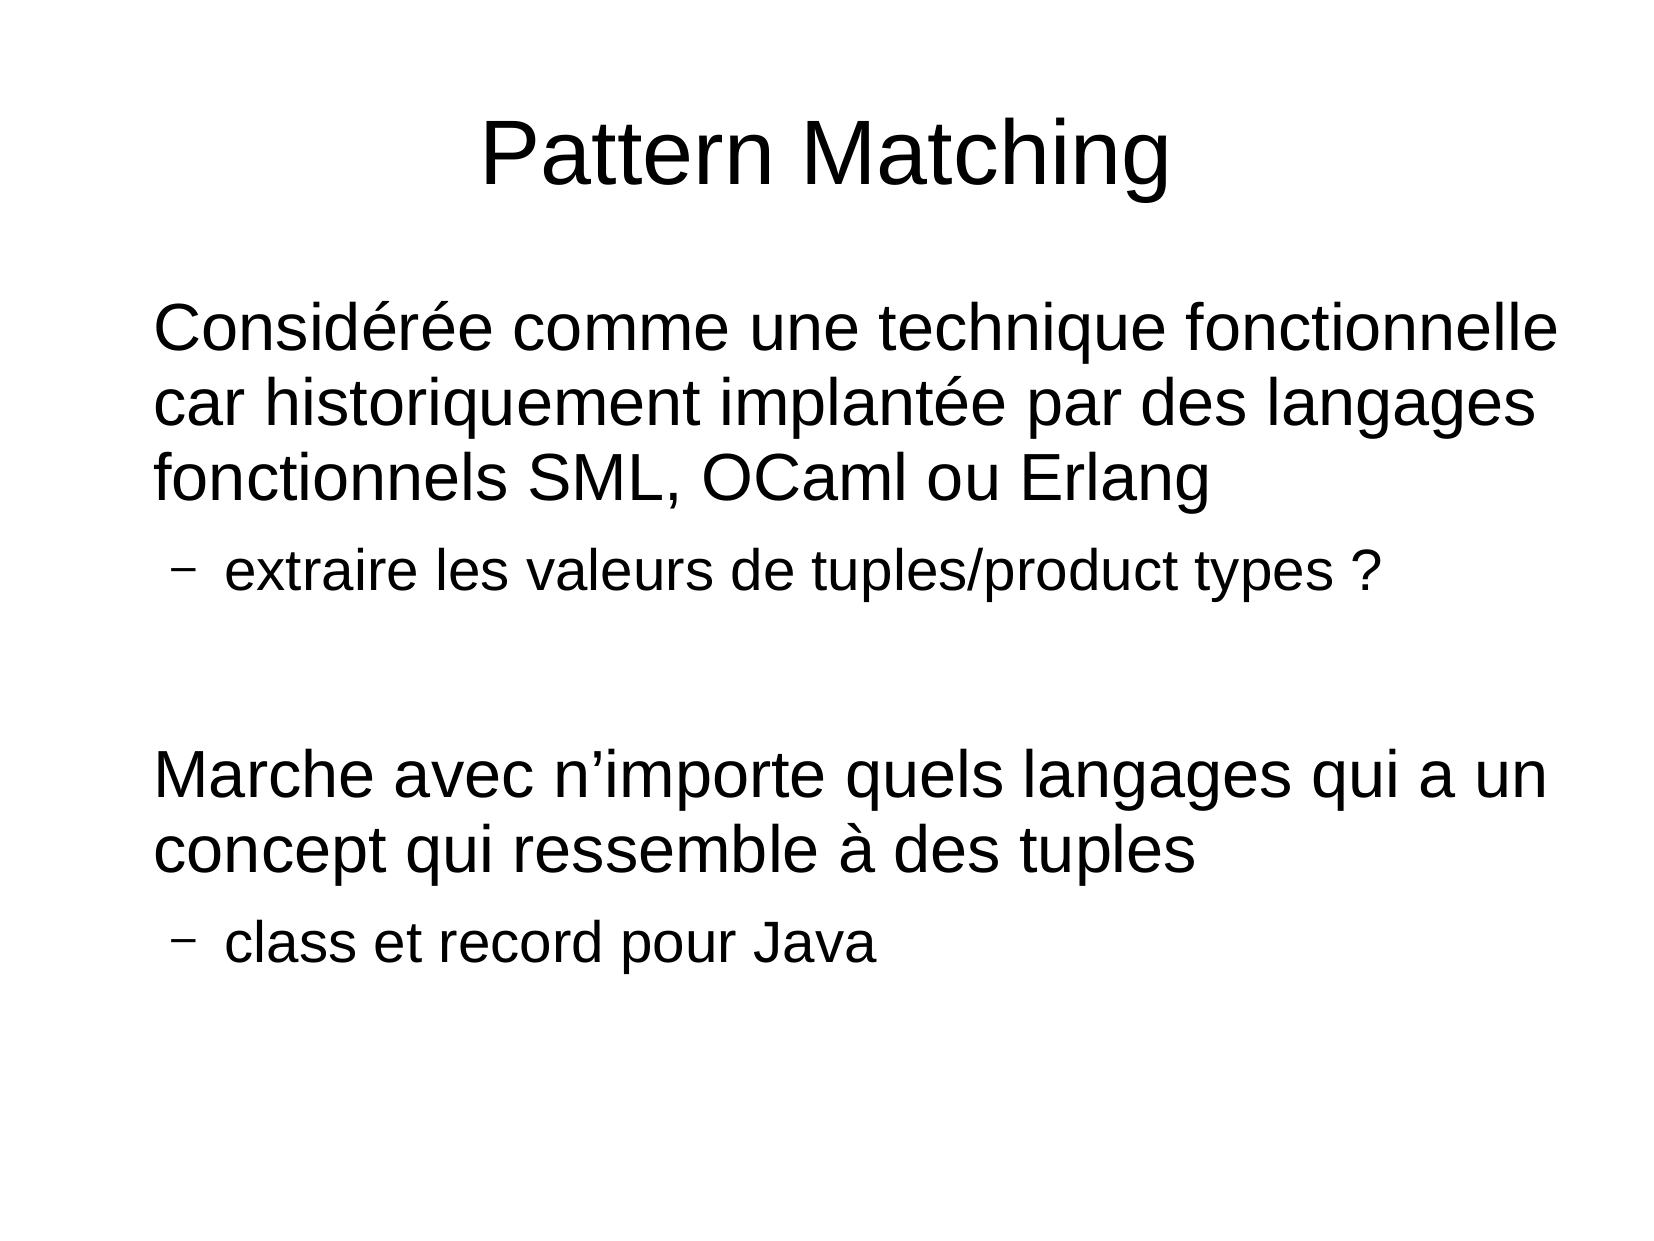

# Pattern Matching
Considérée comme une technique fonctionnelle car historiquement implantée par des langages fonctionnels SML, OCaml ou Erlang
extraire les valeurs de tuples/product types ?
Marche avec n’importe quels langages qui a un concept qui ressemble à des tuples
class et record pour Java